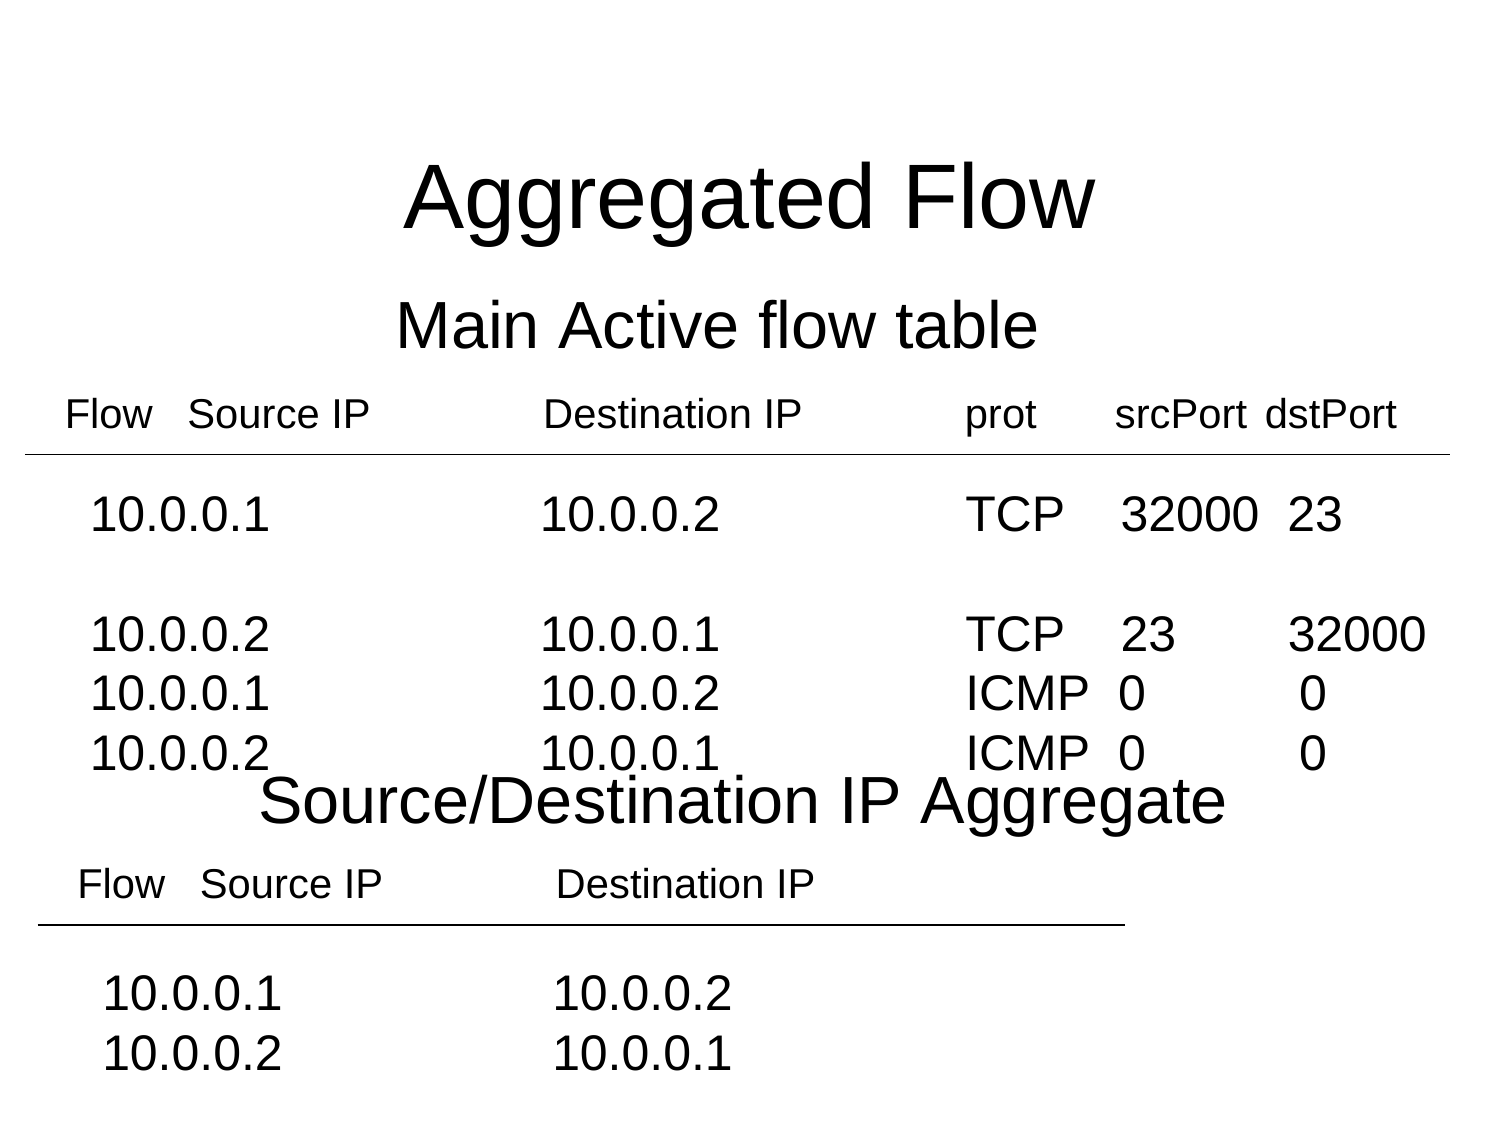

# Aggregated Flow
 Main Active flow table
Flow Source IP Destination IP		prot	srcPort	dstPort
10.0.0.1		10.0.0.2	 TCP 32000 23
10.0.0.2		10.0.0.1	 TCP 23 32000
10.0.0.1		10.0.0.2	 ICMP 0 0
10.0.0.2		10.0.0.1	 ICMP 0 0
 Source/Destination IP Aggregate
Flow Source IP Destination IP
10.0.0.1		10.0.0.2
10.0.0.2		10.0.0.1